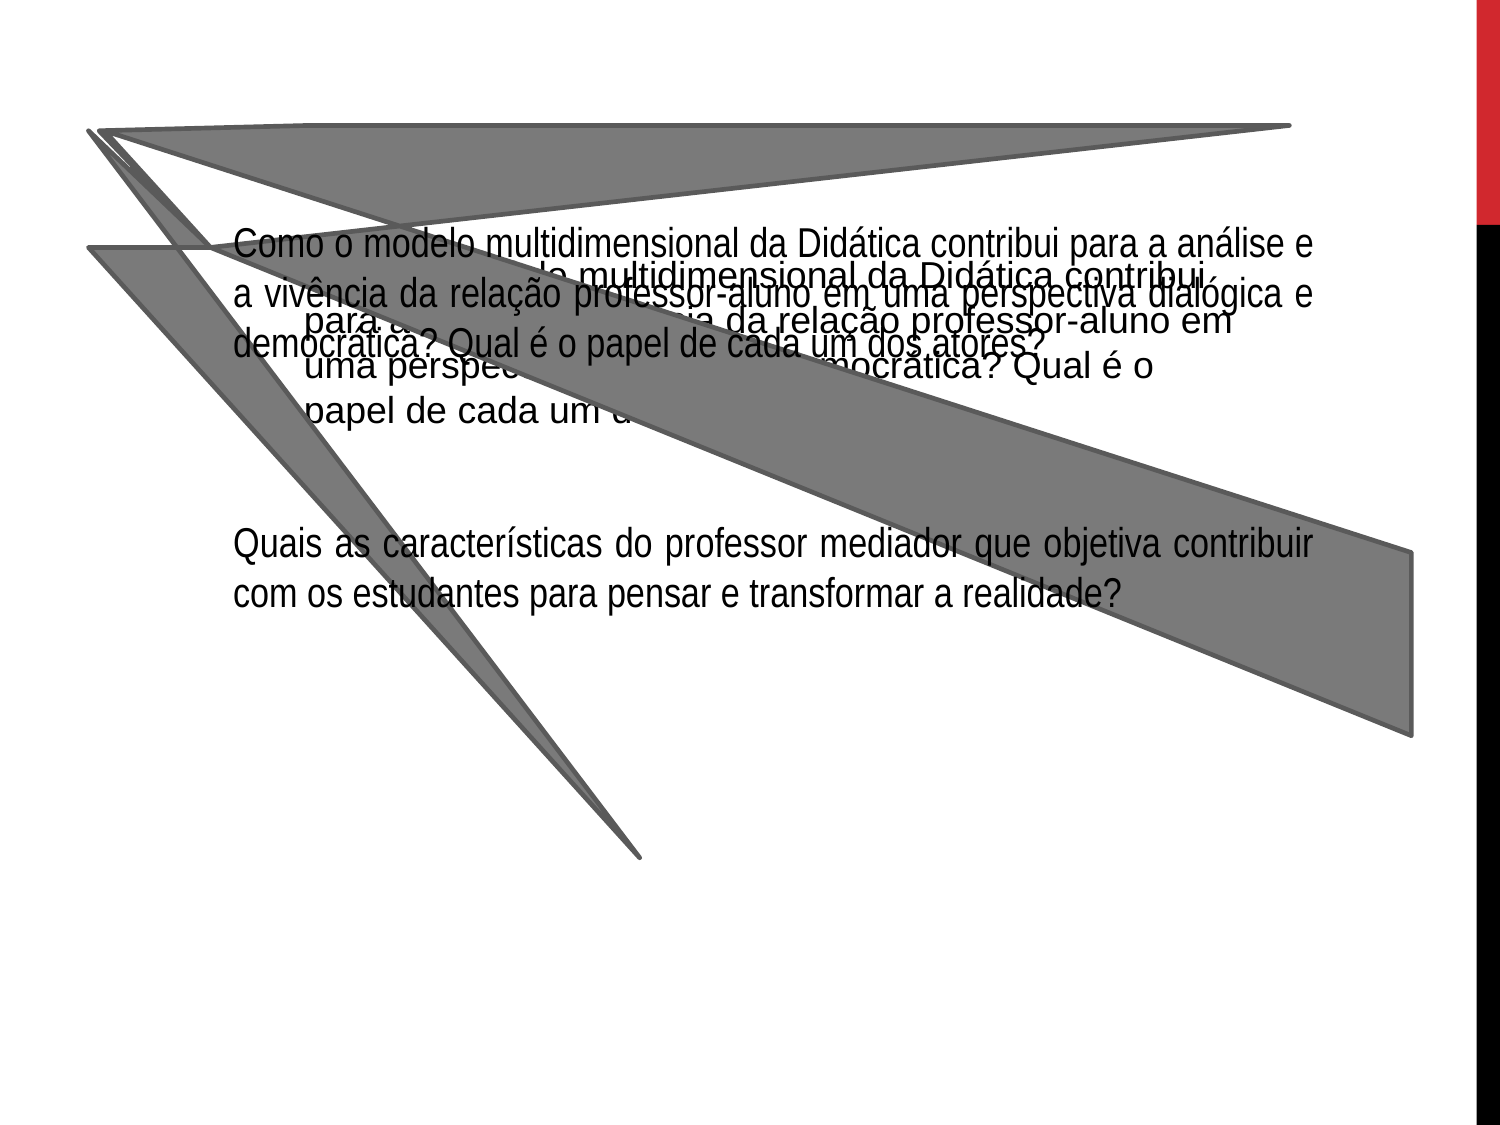

Como o modelo multidimensional da Didática contribui para a análise e a vivência da relação professor-aluno em uma perspectiva dialógica e democrática? Qual é o papel de cada um dos atores?
Quais as características do professor mediador que objetiva contribuir com os estudantes para pensar e transformar a realidade?
Como o modelo multidimensional da Didática contribui para a análise e vivência da relação professor-aluno em uma perspectiva dialógica e democrática? Qual é o papel de cada um dos atores?